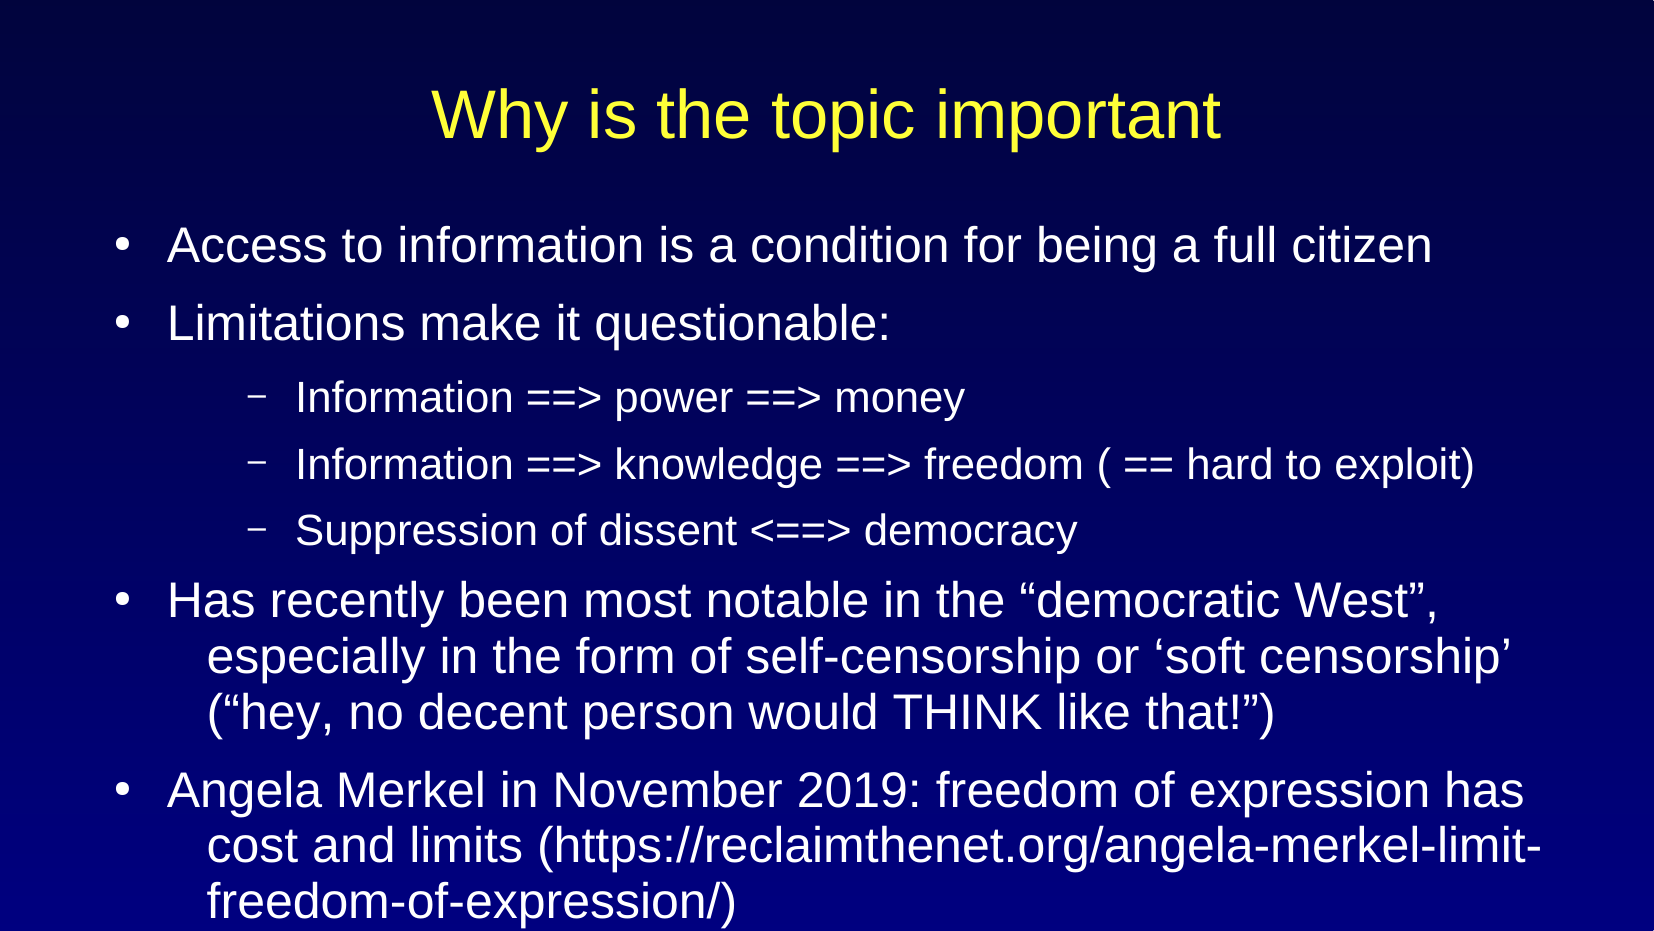

# Why is the topic important
Access to information is a condition for being a full citizen
Limitations make it questionable:
Information ==> power ==> money
Information ==> knowledge ==> freedom ( == hard to exploit)
Suppression of dissent <==> democracy
Has recently been most notable in the “democratic West”, especially in the form of self-censorship or ‘soft censorship’ (“hey, no decent person would THINK like that!”)
Angela Merkel in November 2019: freedom of expression has cost and limits (https://reclaimthenet.org/angela-merkel-limit-freedom-of-expression/)